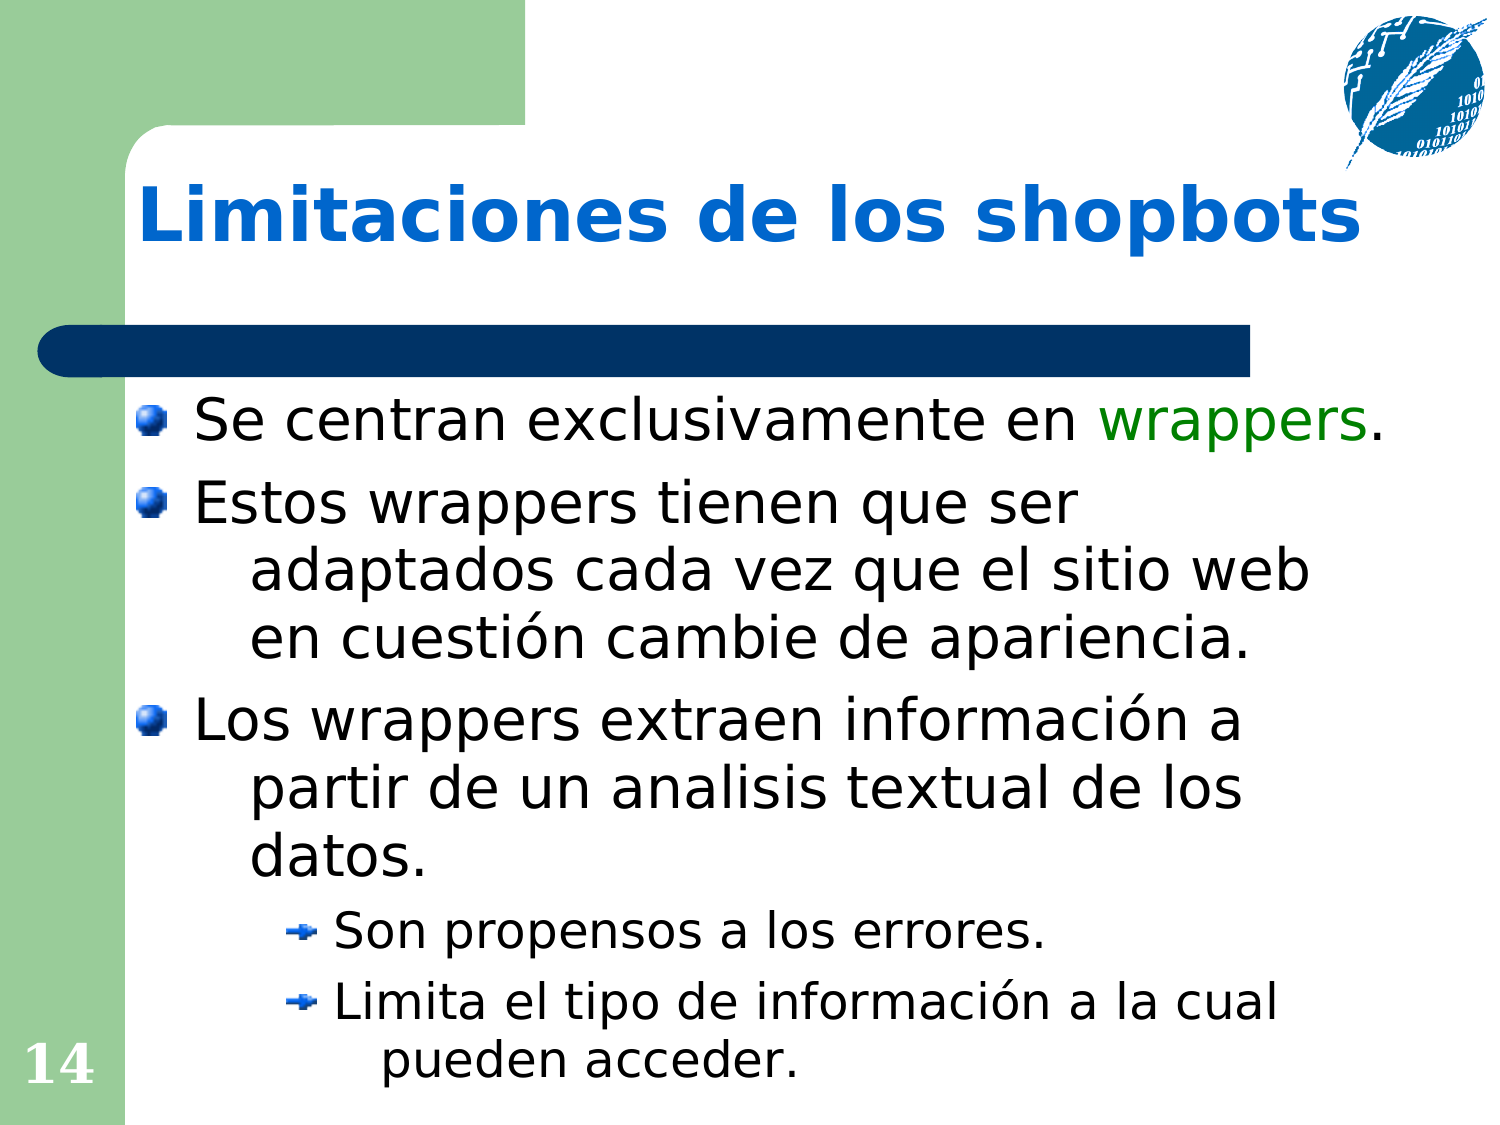

# Limitaciones de los shopbots
Se centran exclusivamente en wrappers.
Estos wrappers tienen que ser adaptados cada vez que el sitio web en cuestión cambie de apariencia.
Los wrappers extraen información a partir de un analisis textual de los datos.
Son propensos a los errores.
Limita el tipo de información a la cual pueden acceder.
14